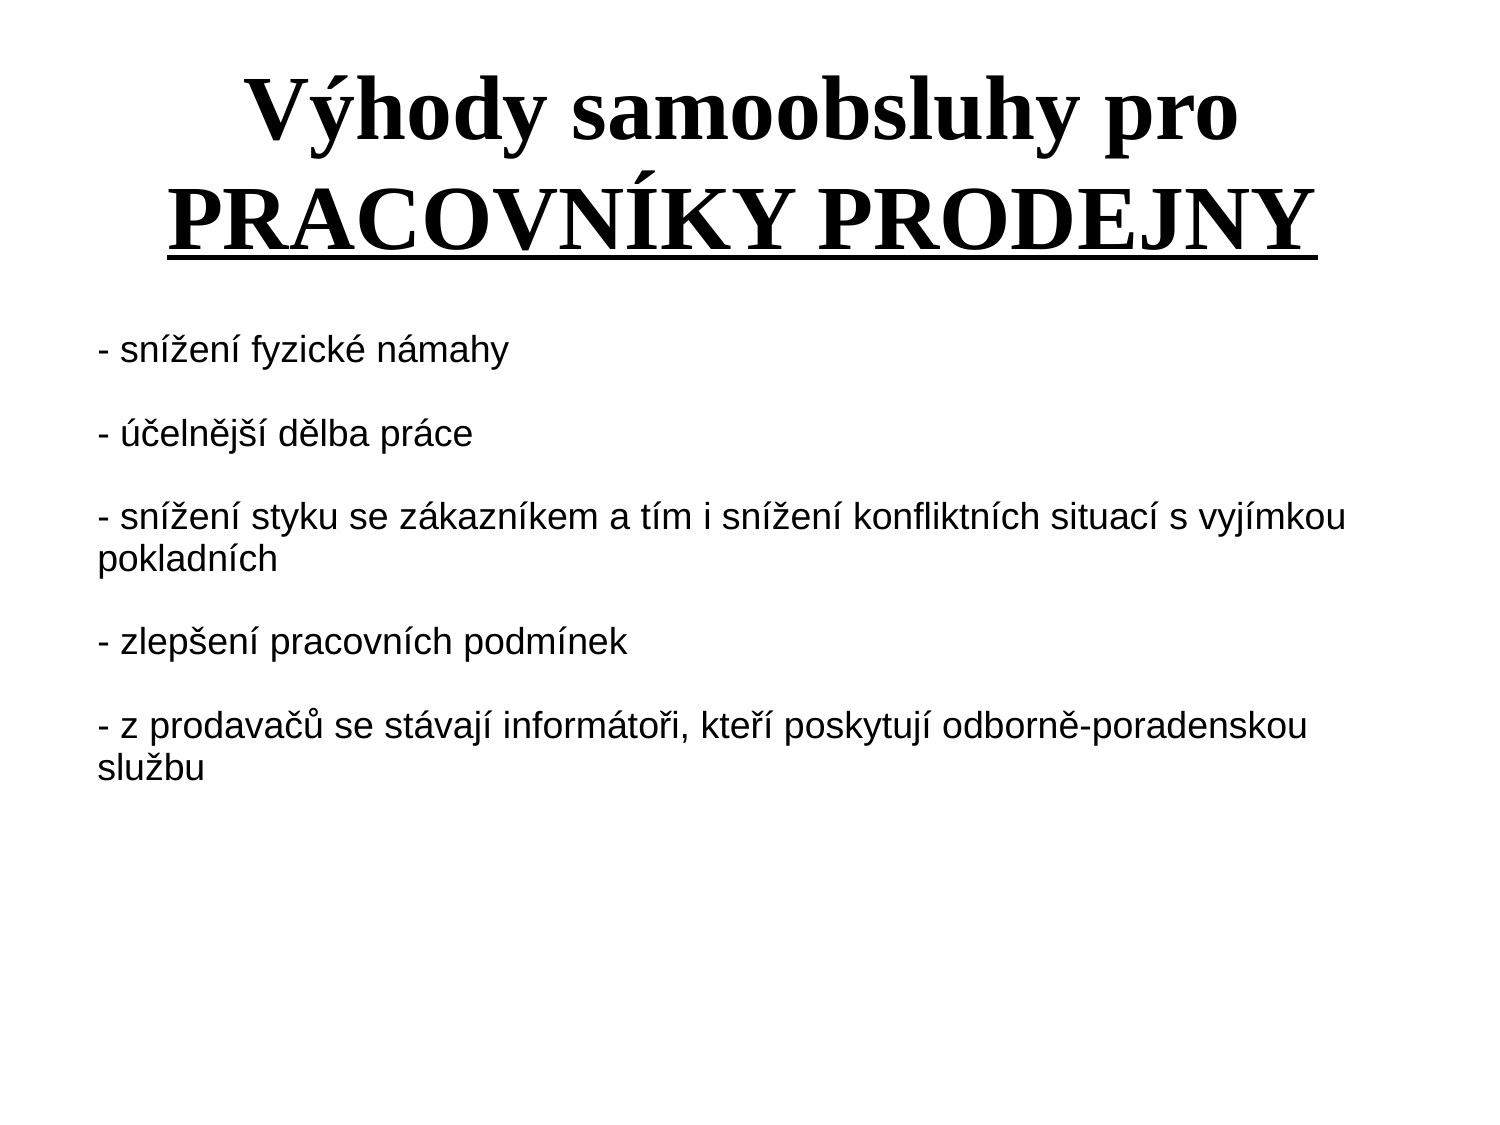

# Výhody samoobsluhy pro PRACOVNÍKY PRODEJNY
- snížení fyzické námahy
- účelnější dělba práce
- snížení styku se zákazníkem a tím i snížení konfliktních situací s vyjímkou pokladních
- zlepšení pracovních podmínek
- z prodavačů se stávají informátoři, kteří poskytují odborně-poradenskou službu